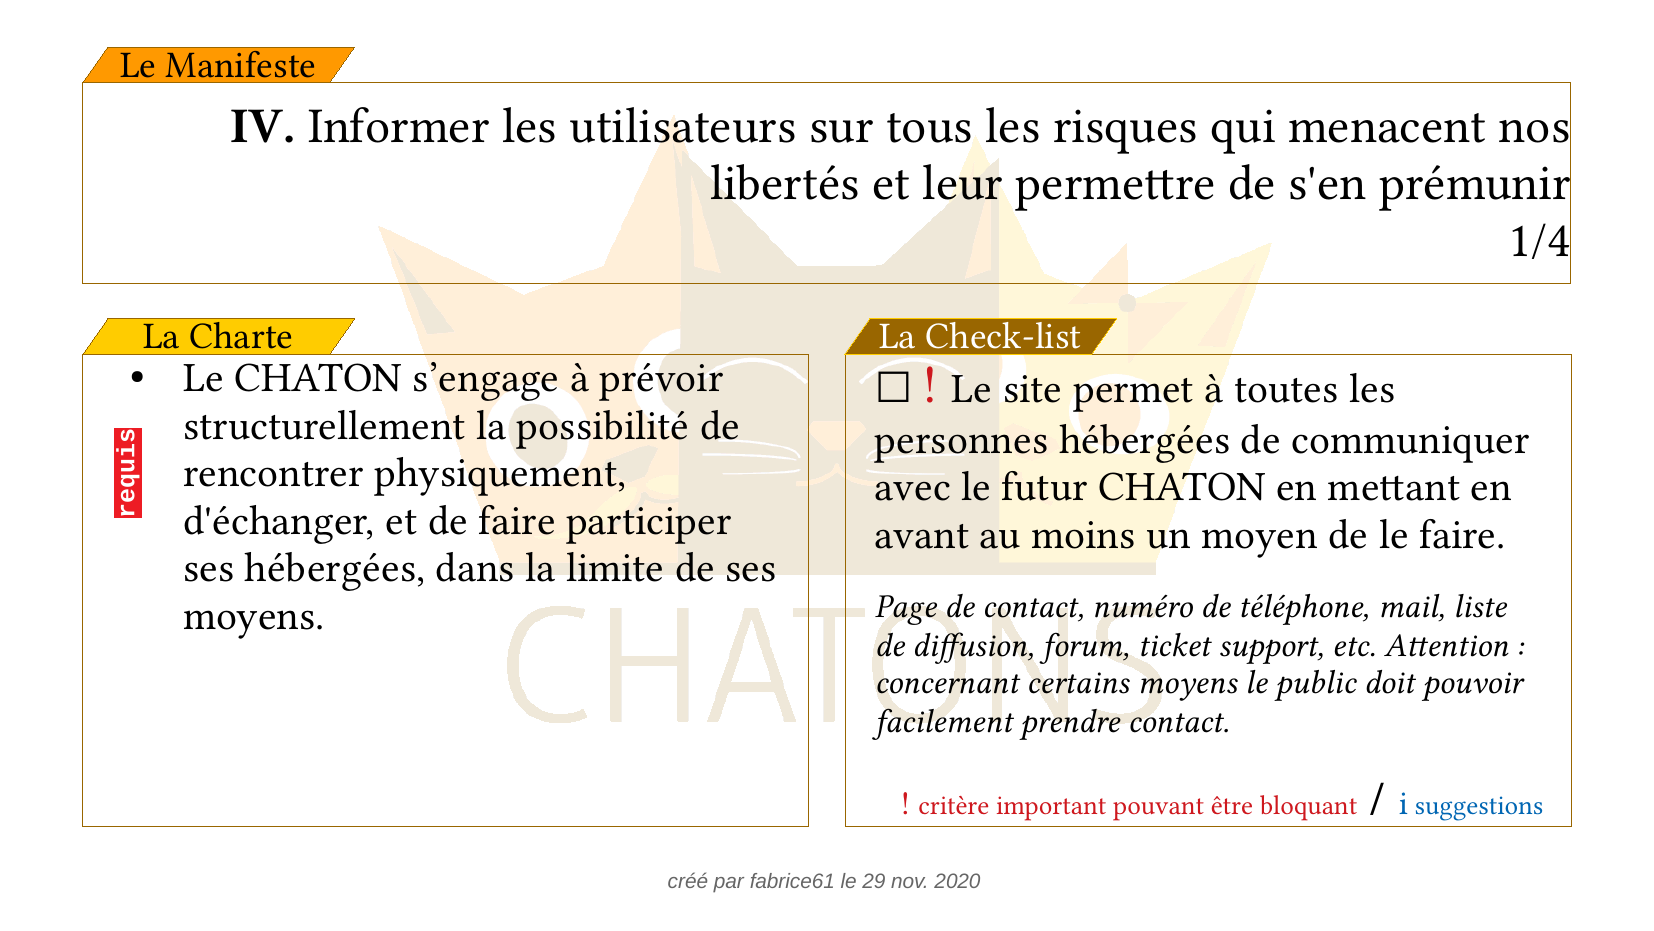

Le Manifeste
# IV. Informer les utilisateurs sur tous les risques qui menacent nos libertés et leur permettre de s'en prémunir 1/4
La Charte
La Check-list
Le CHATON s’engage à prévoir structurellement la possibilité de rencontrer physiquement, d'échanger, et de faire participer ses hébergées, dans la limite de ses moyens.
☐ ! Le site permet à toutes les personnes hébergées de communiquer avec le futur CHATON en mettant en avant au moins un moyen de le faire.
Page de contact, numéro de téléphone, mail, liste de diffusion, forum, ticket support, etc. Attention : concernant certains moyens le public doit pouvoir facilement prendre contact.
requis